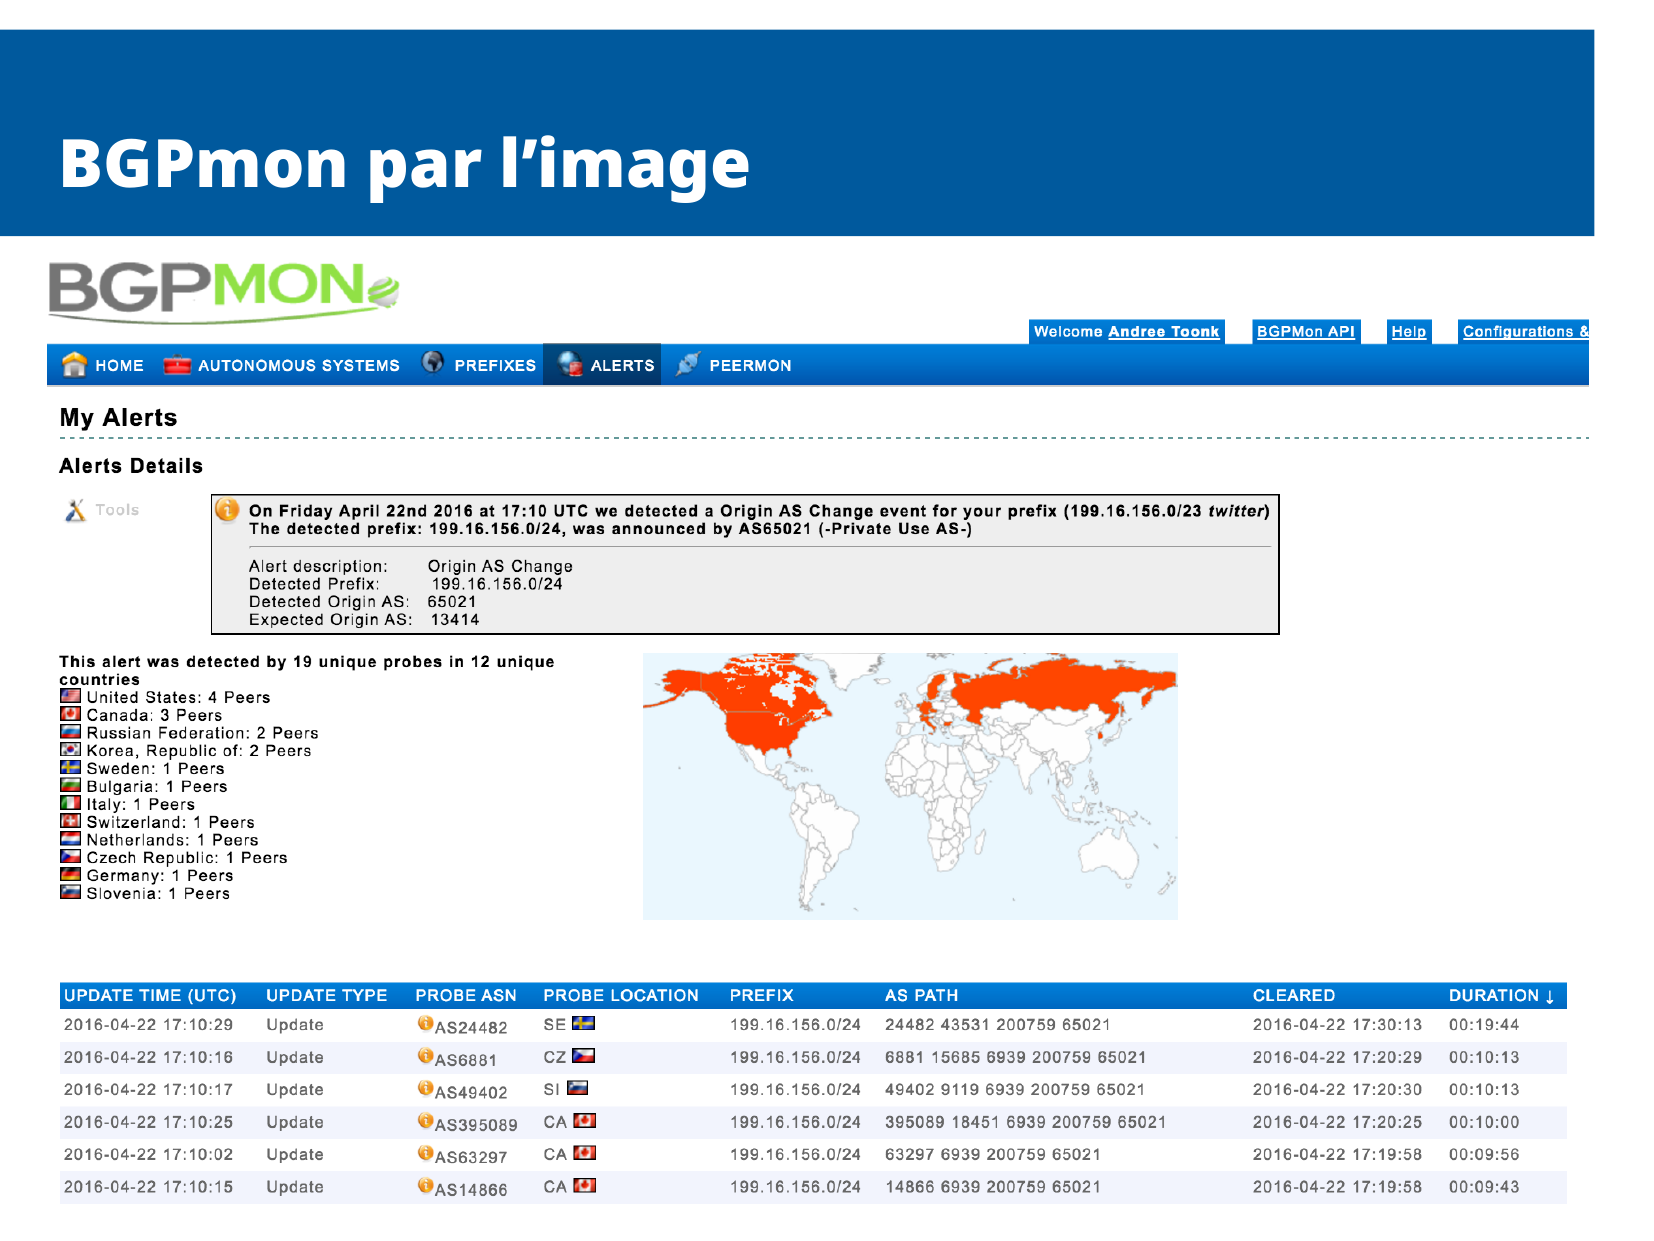

# BGPmon par l’image
126
blog.lrdf.fr - Licence CC-BY-NC-SA